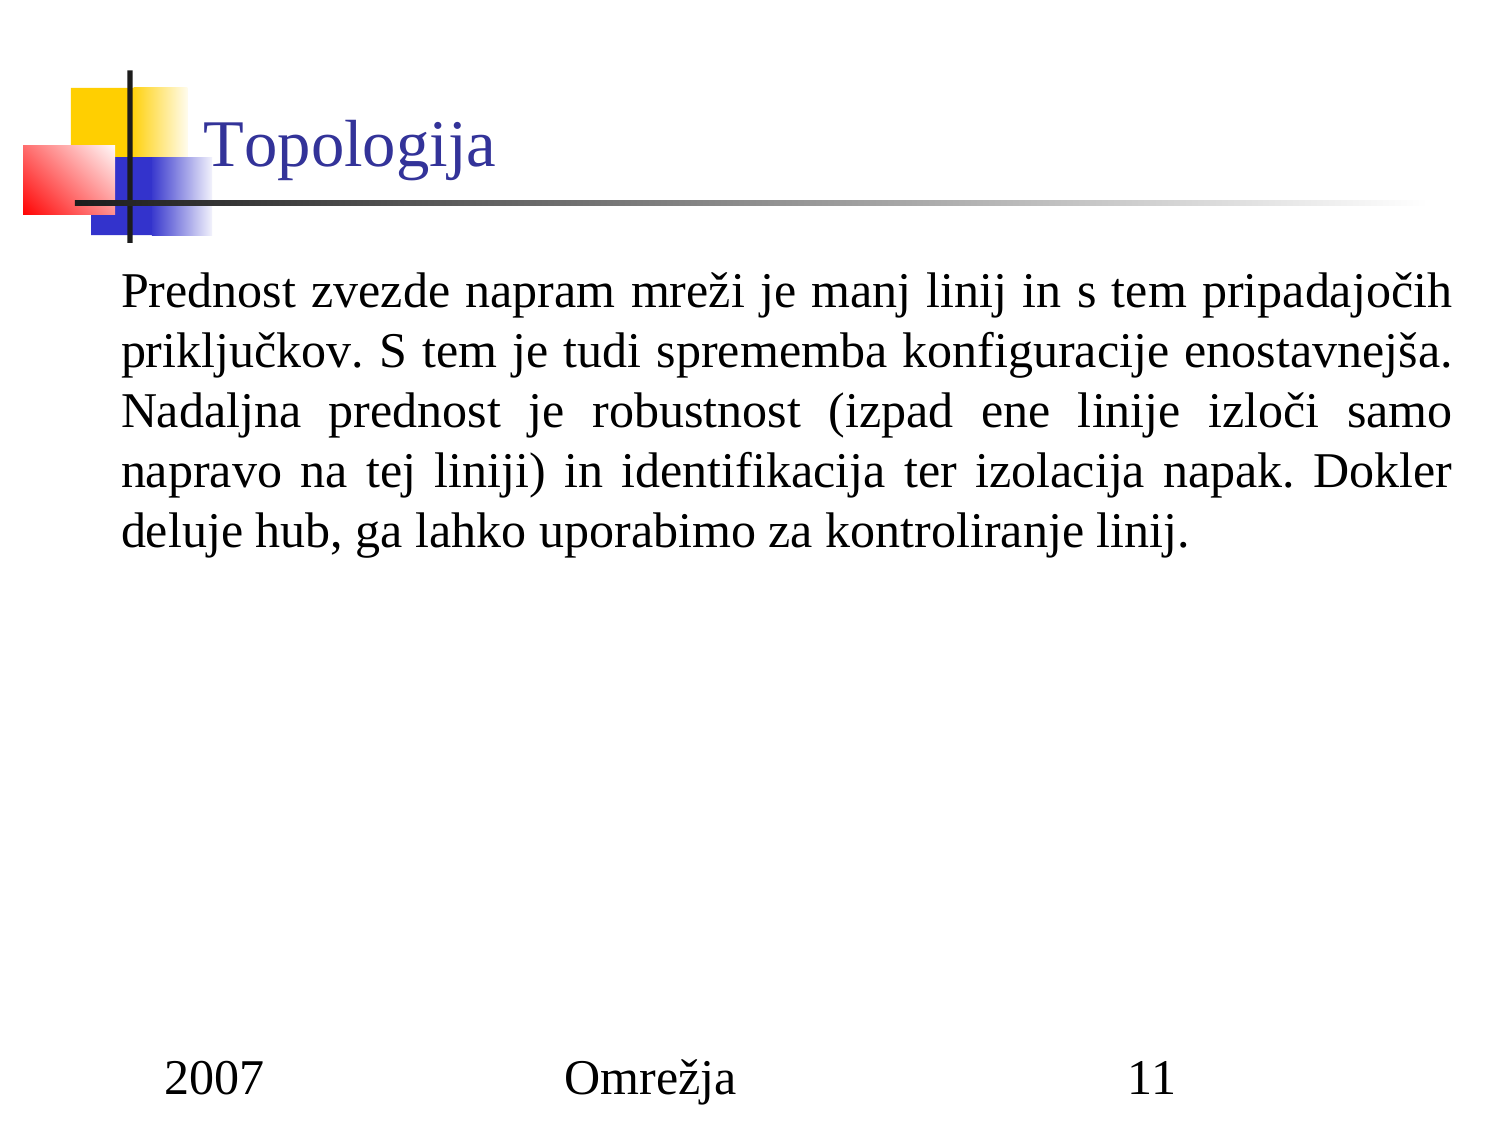

# Topologija
	Prednost zvezde napram mreži je manj linij in s tem pripadajočih priključkov. S tem je tudi sprememba konfiguracije enostavnejša. Nadaljna prednost je robustnost (izpad ene linije izloči samo napravo na tej liniji) in identifikacija ter izolacija napak. Dokler deluje hub, ga lahko uporabimo za kontroliranje linij.
2007
Omrežja
11